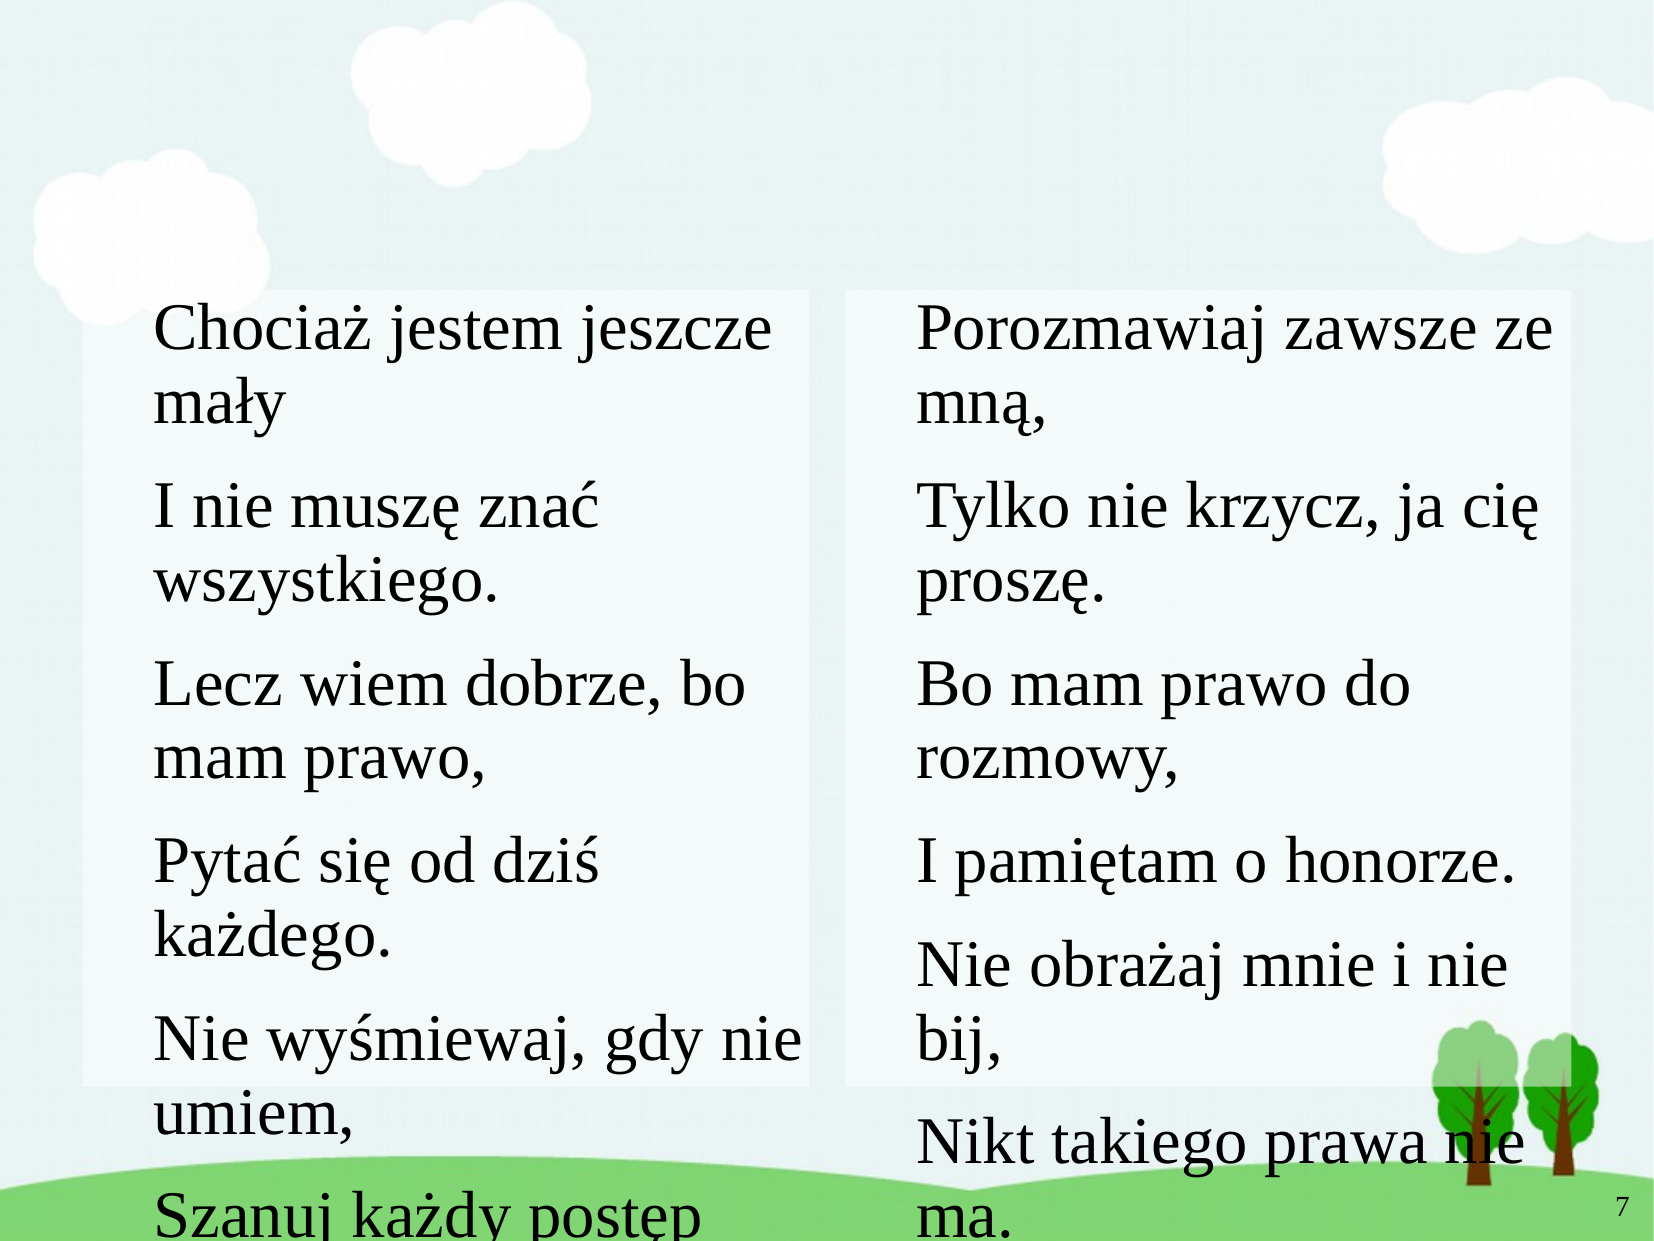

# Chociaż jestem jeszcze mały
I nie muszę znać wszystkiego.
Lecz wiem dobrze, bo mam prawo,
Pytać się od dziś każdego.
Nie wyśmiewaj, gdy nie umiem,
Szanuj każdy postęp mały.
Ja przez lata tej nauki,
Także będę doskonały.
Ucz mnie kochać i przytulać,
Bo mam prawo do miłości.
Jeśli mnie nauczysz dobrze,
Nie zobaczysz u mnie złości.
Porozmawiaj zawsze ze mną,
Tylko nie krzycz, ja cię proszę.
Bo mam prawo do rozmowy,
I pamiętam o honorze.
Nie obrażaj mnie i nie bij,
Nikt takiego prawa nie ma.
Ani mama, ani tata,
Ani nawet pani Henia.
A na koniec bym zapomniał,
Byś mnie kochał należycie.
Bo to ty rodzicu drogi,
Dałeś mi na ziemi życie.
7